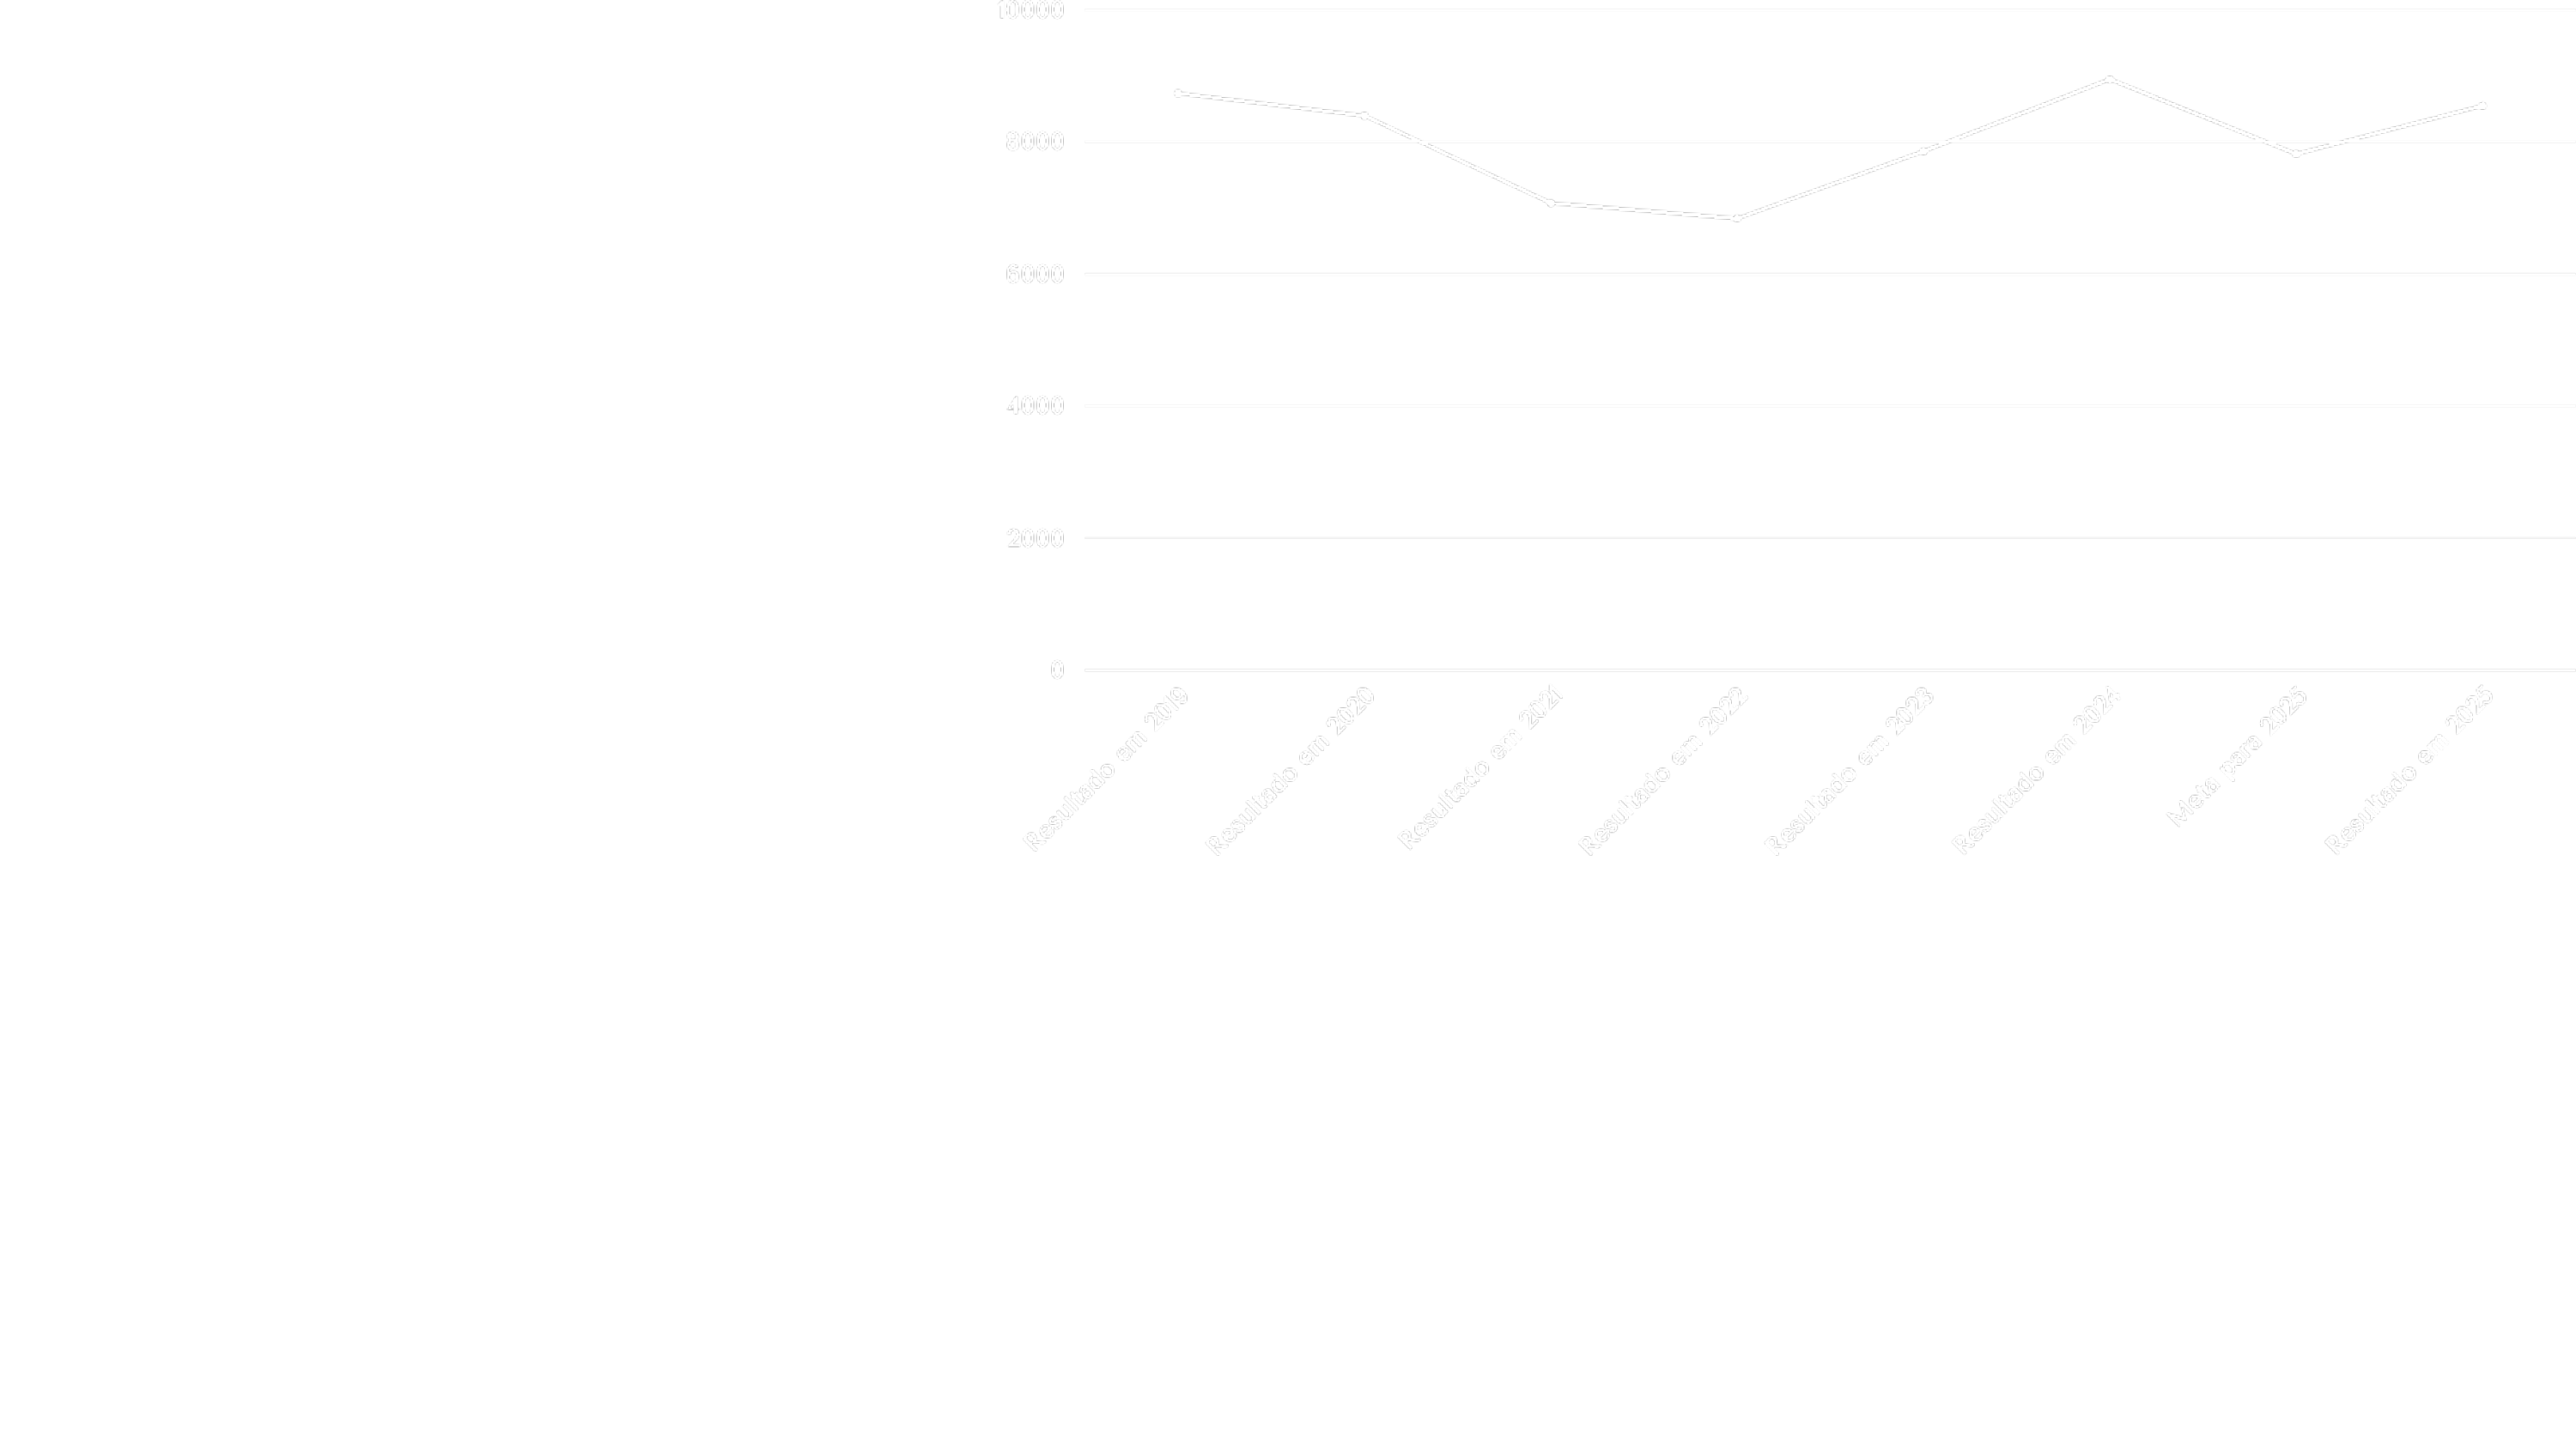

Indicador - Consumo de Água – CA
Unidade de medida: m³
Definição da Meta Reduzir o consumo de água em 0,5% com relação a 2023
Resultado em 2019 - 8736
Resultado em 2020 - 8396
Resultado em 2021 - 7.073
Resultado em 2022 - 6.838
Resultado em 2023 - 7.855
Resultado em 2024 - 8.948
Meta para 2025 - 7.816
Resultado em 2025 - 8545